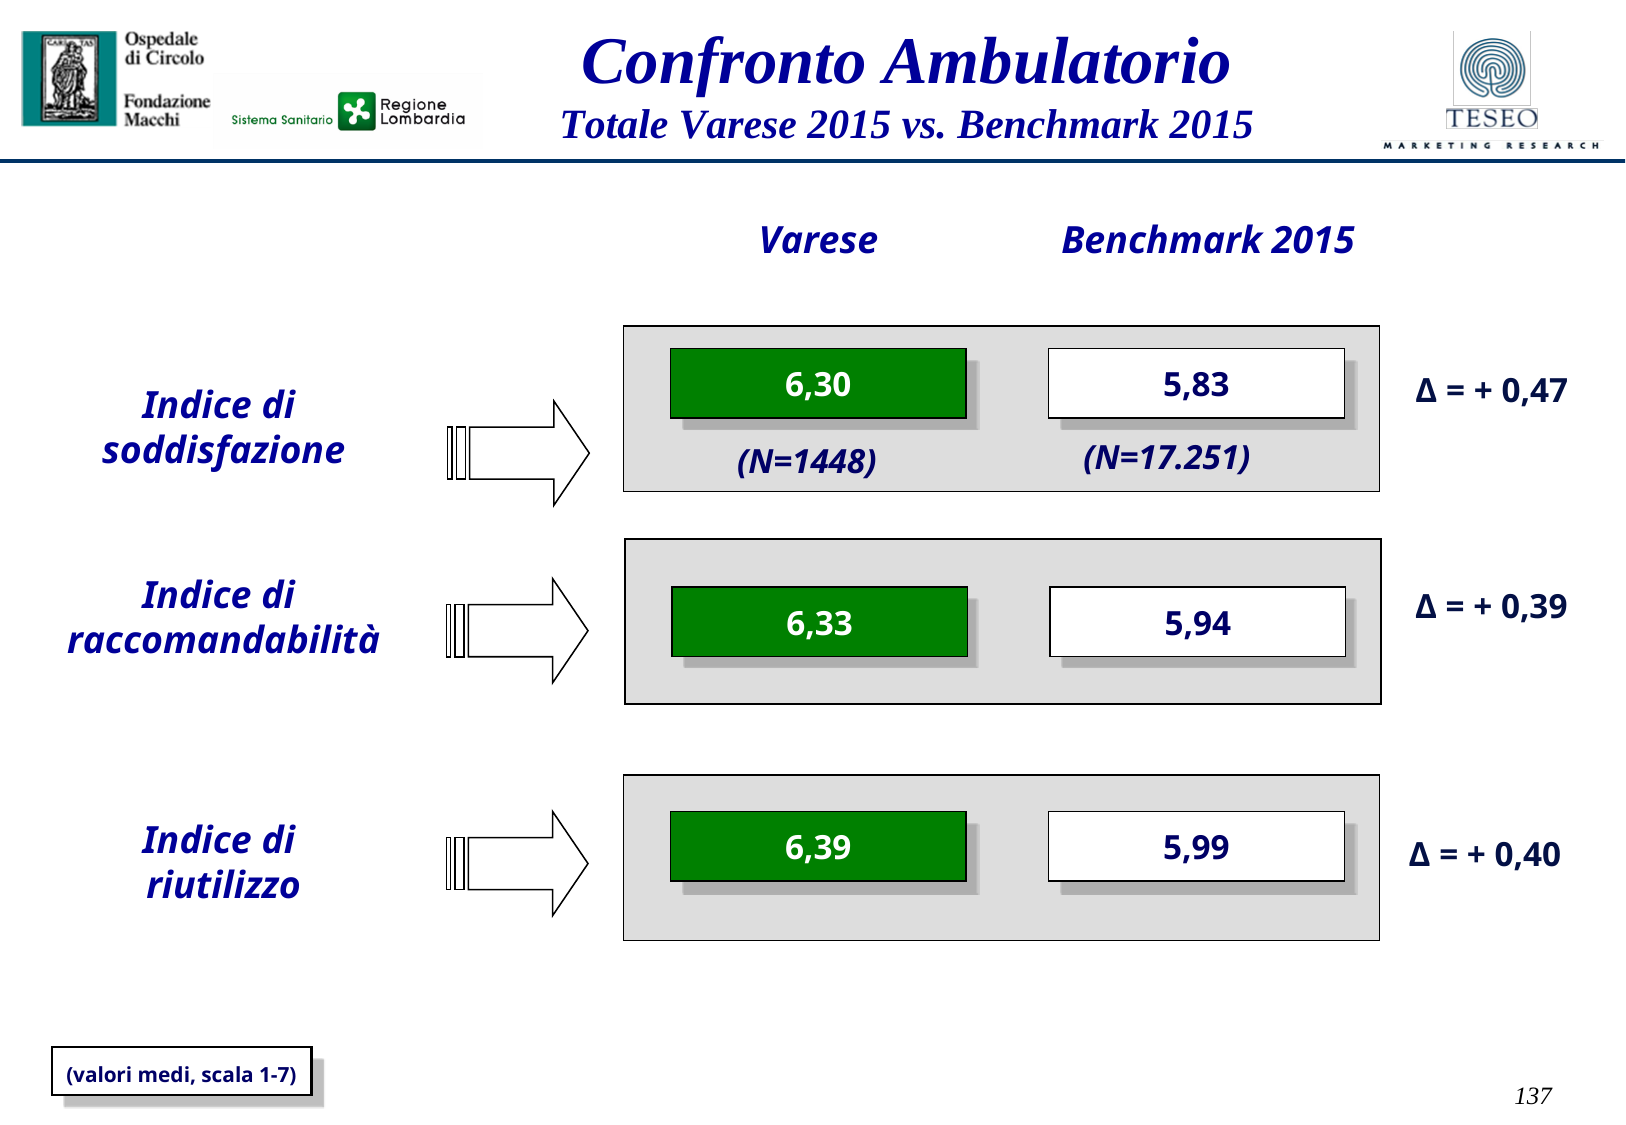

Confronto Ambulatorio
Totale Varese 2015 vs. Benchmark 2015
Varese
Benchmark 2015
6,30
5,83
Δ = + 0,47
Indice di
soddisfazione
(N=17.251)
(N=1448)
Indice di
raccomandabilità
Δ = + 0,39
6,33
5,94
Indice di
riutilizzo
6,39
5,99
Δ = + 0,40
(valori medi, scala 1-7)